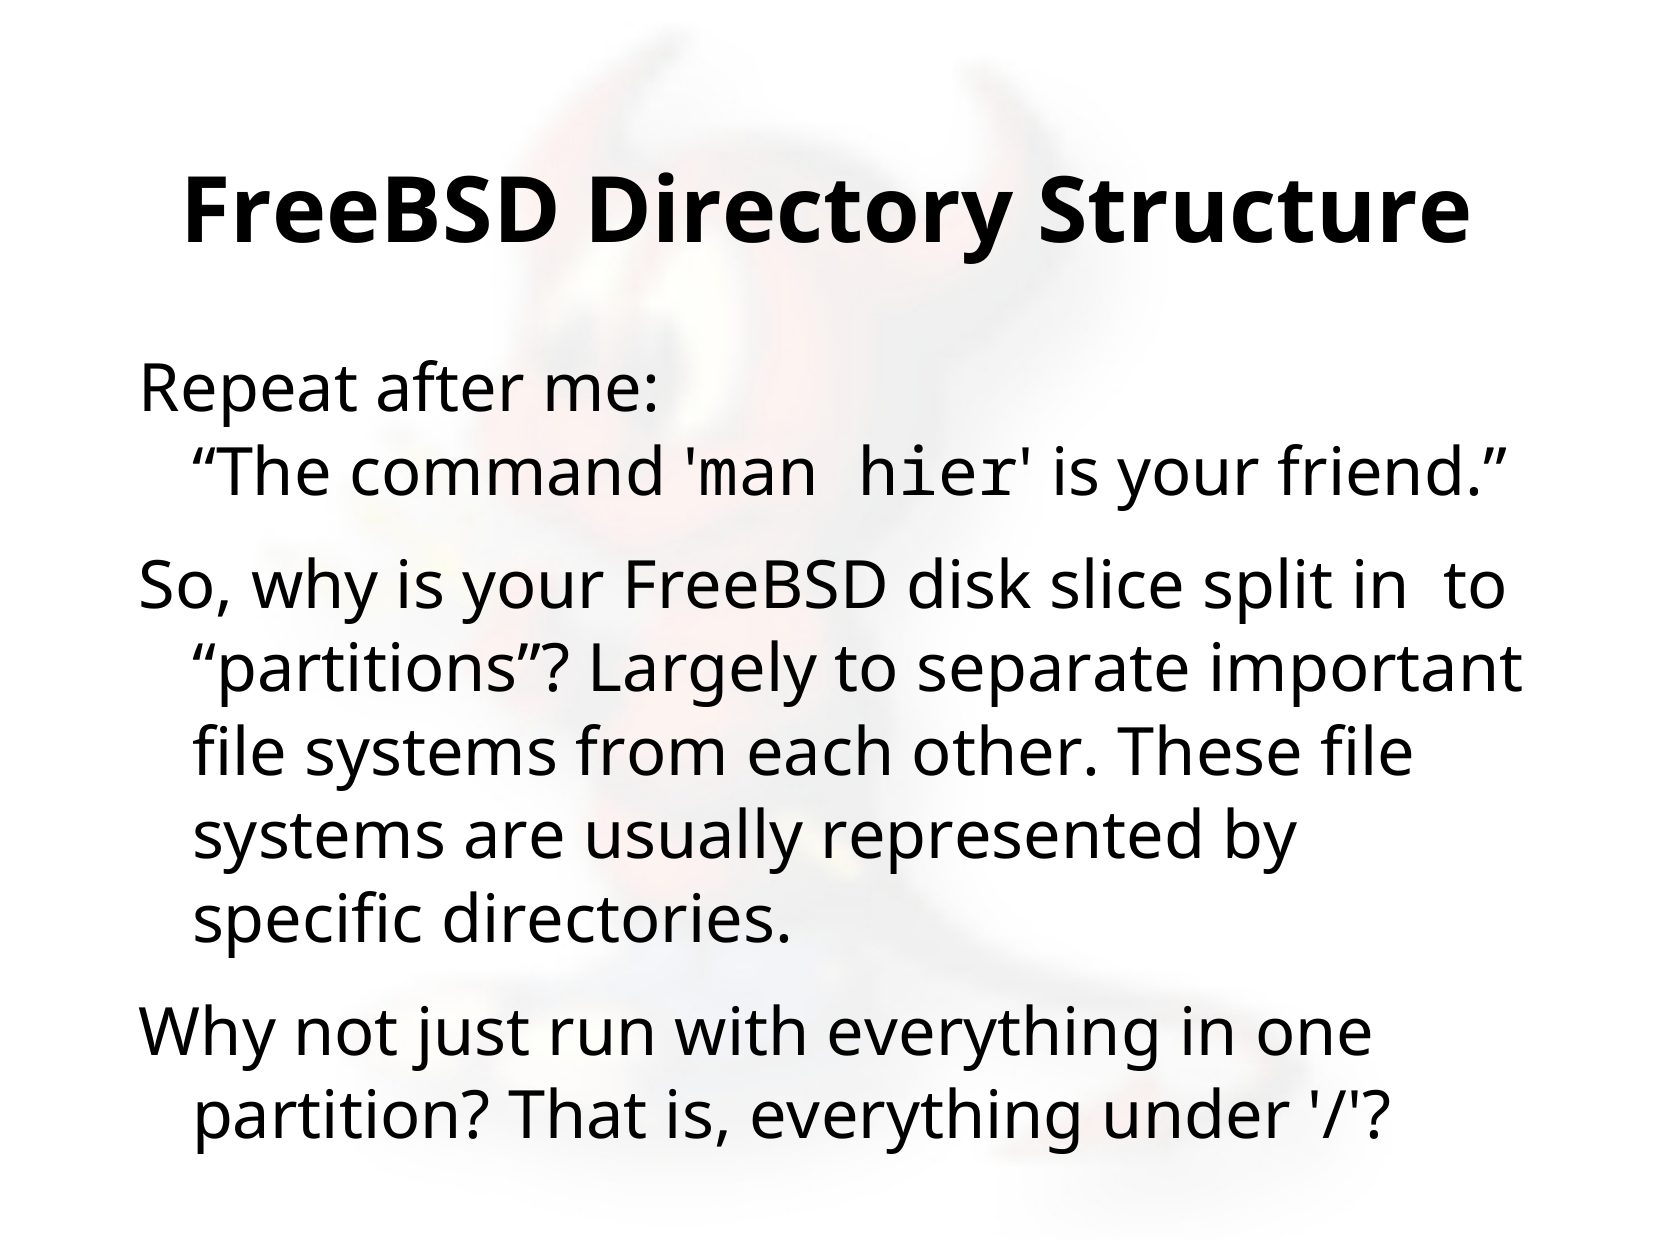

# FreeBSD Directory Structure
Repeat after me:
“The command 'man hier' is your friend.”
So, why is your FreeBSD disk slice split in to “partitions”? Largely to separate important file systems from each other. These file systems are usually represented by specific directories.
Why not just run with everything in one partition? That is, everything under '/'?